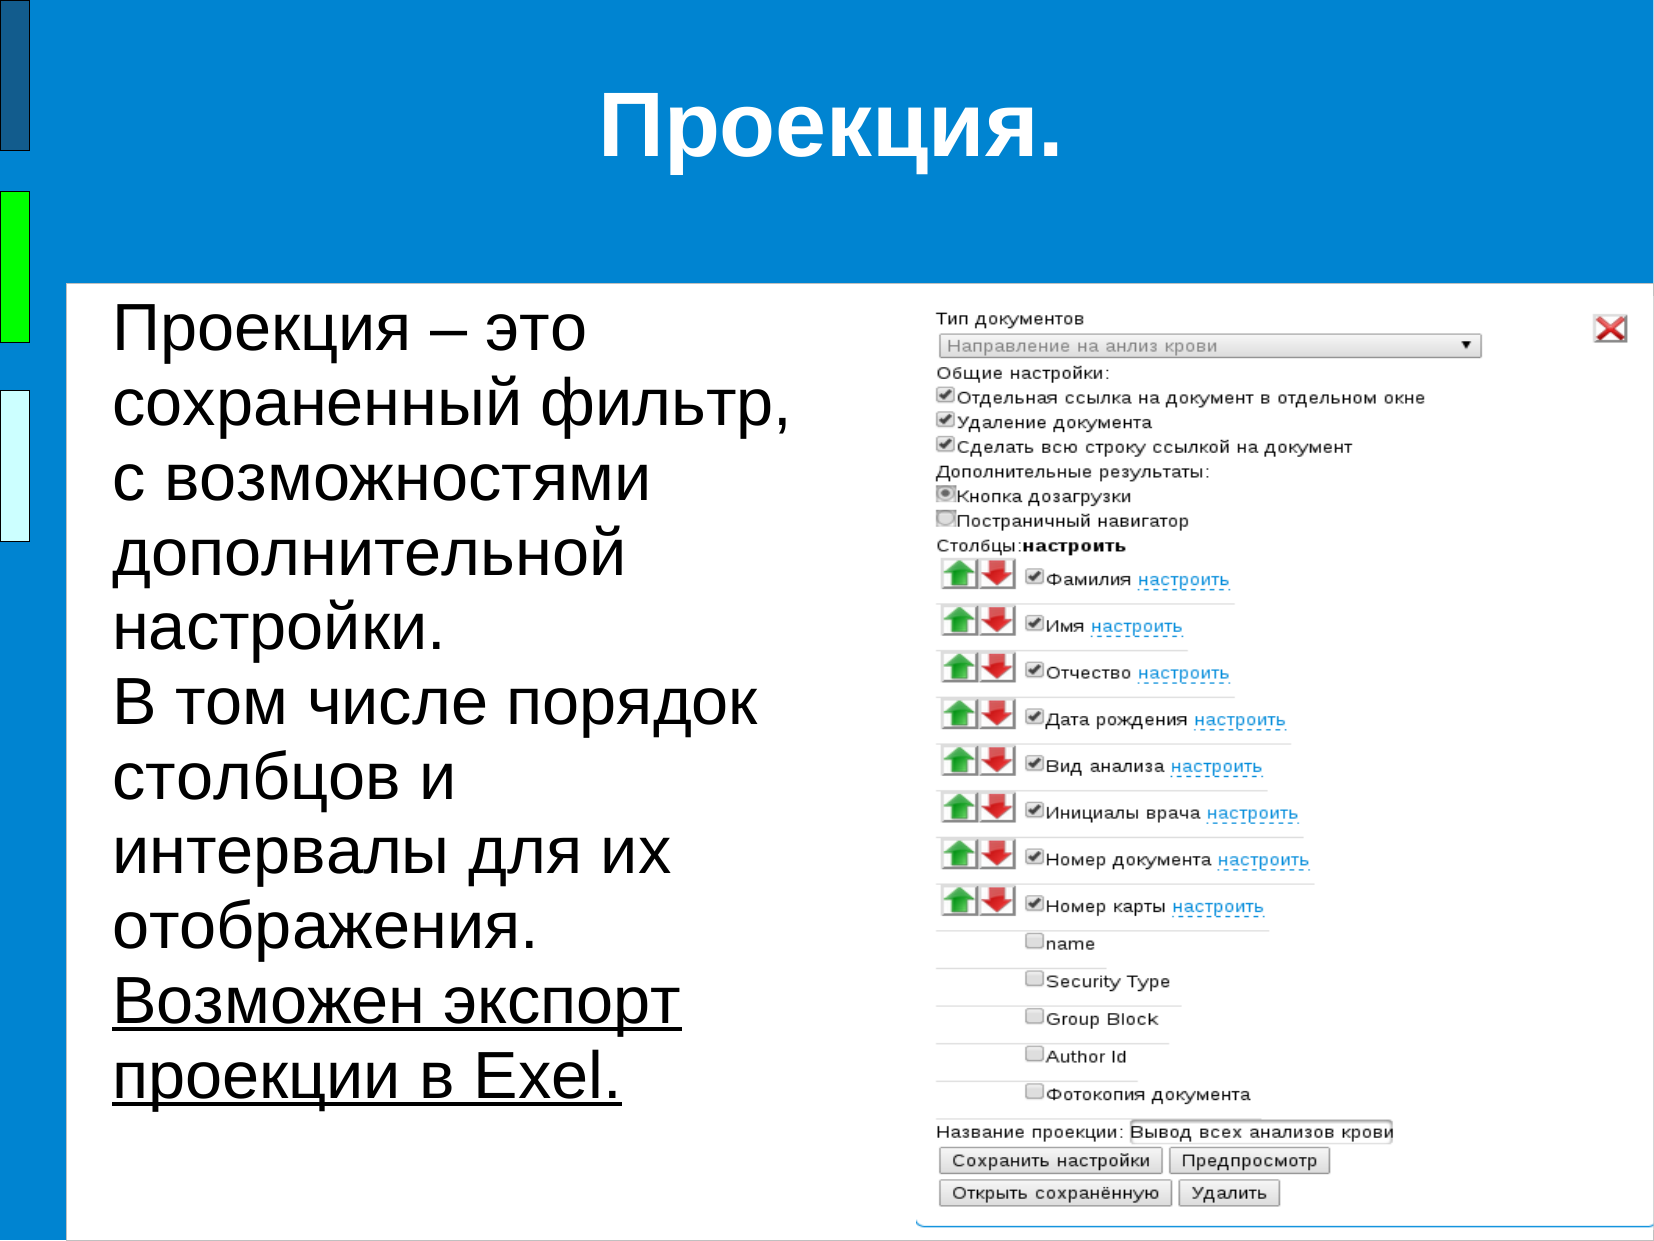

# Проекция.
Проекция – это сохраненный фильтр, с возможностями дополнительной настройки.
В том числе порядок столбцов и интервалы для их отображения.
Возможен экспорт проекции в Exel.
ООО "Альфа-Интегрум", 2013г.